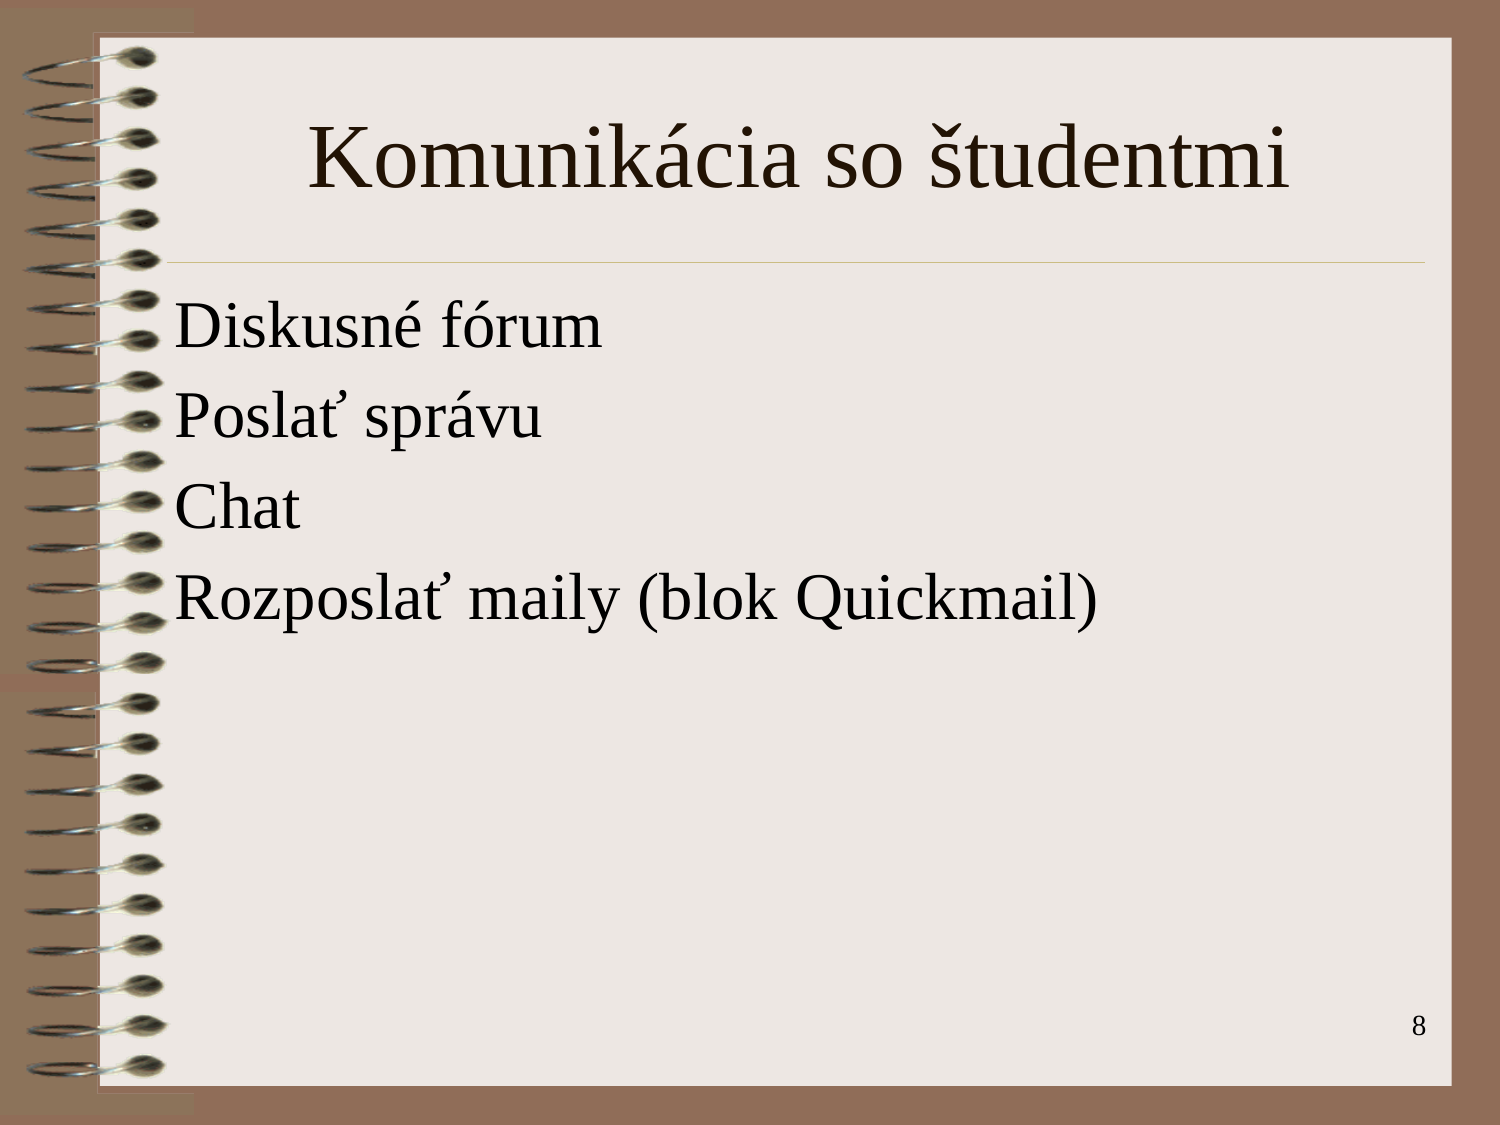

# Komunikácia so študentmi
Diskusné fórum
Poslať správu
Chat
Rozposlať maily (blok Quickmail)
8